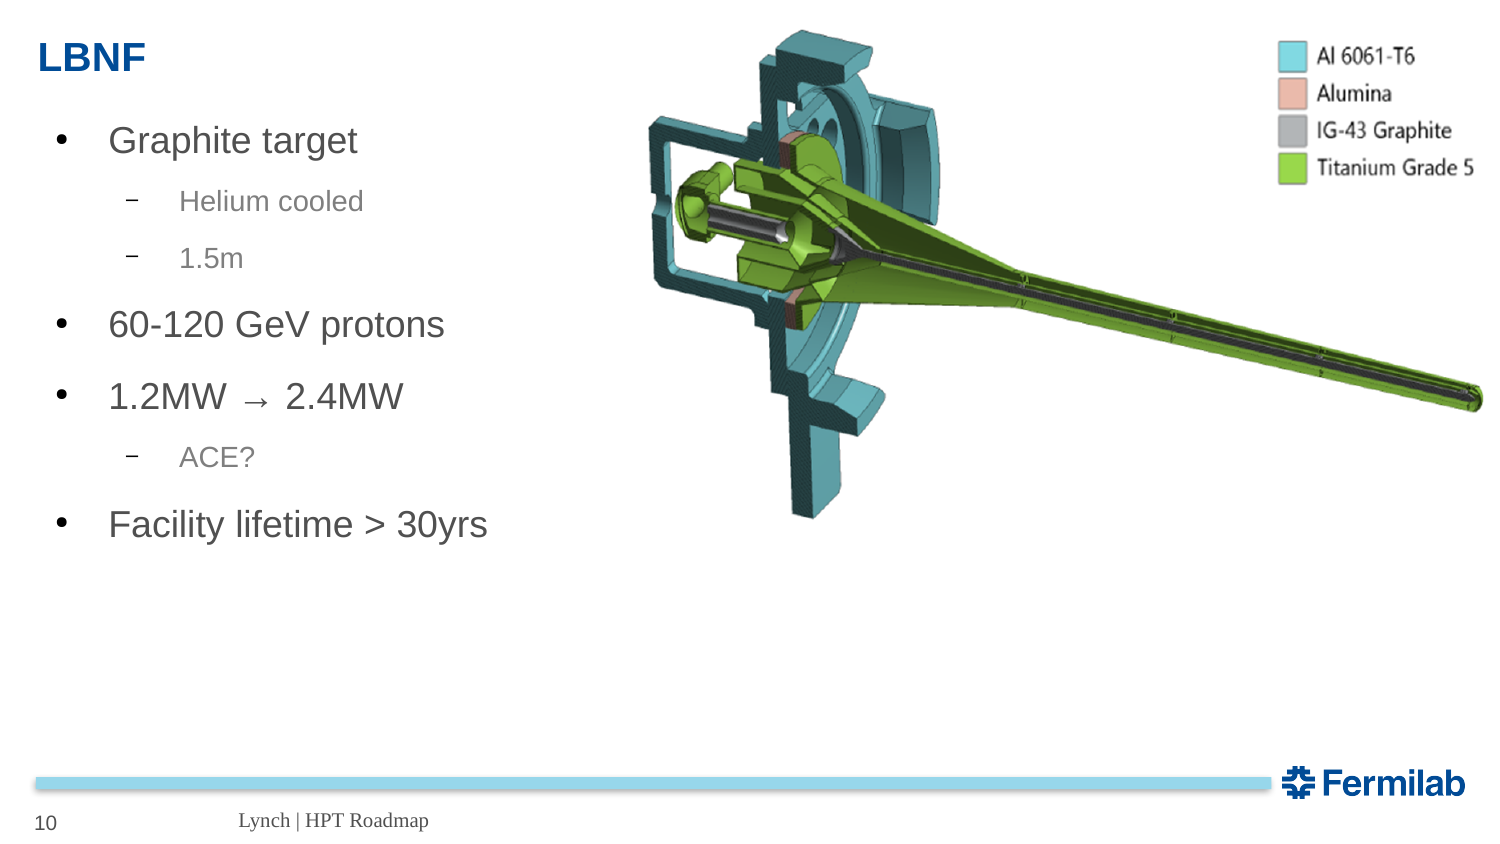

# LBNF
Graphite target
Helium cooled
1.5m
60-120 GeV protons
1.2MW → 2.4MW
ACE?
Facility lifetime > 30yrs
Lynch | HPT Roadmap